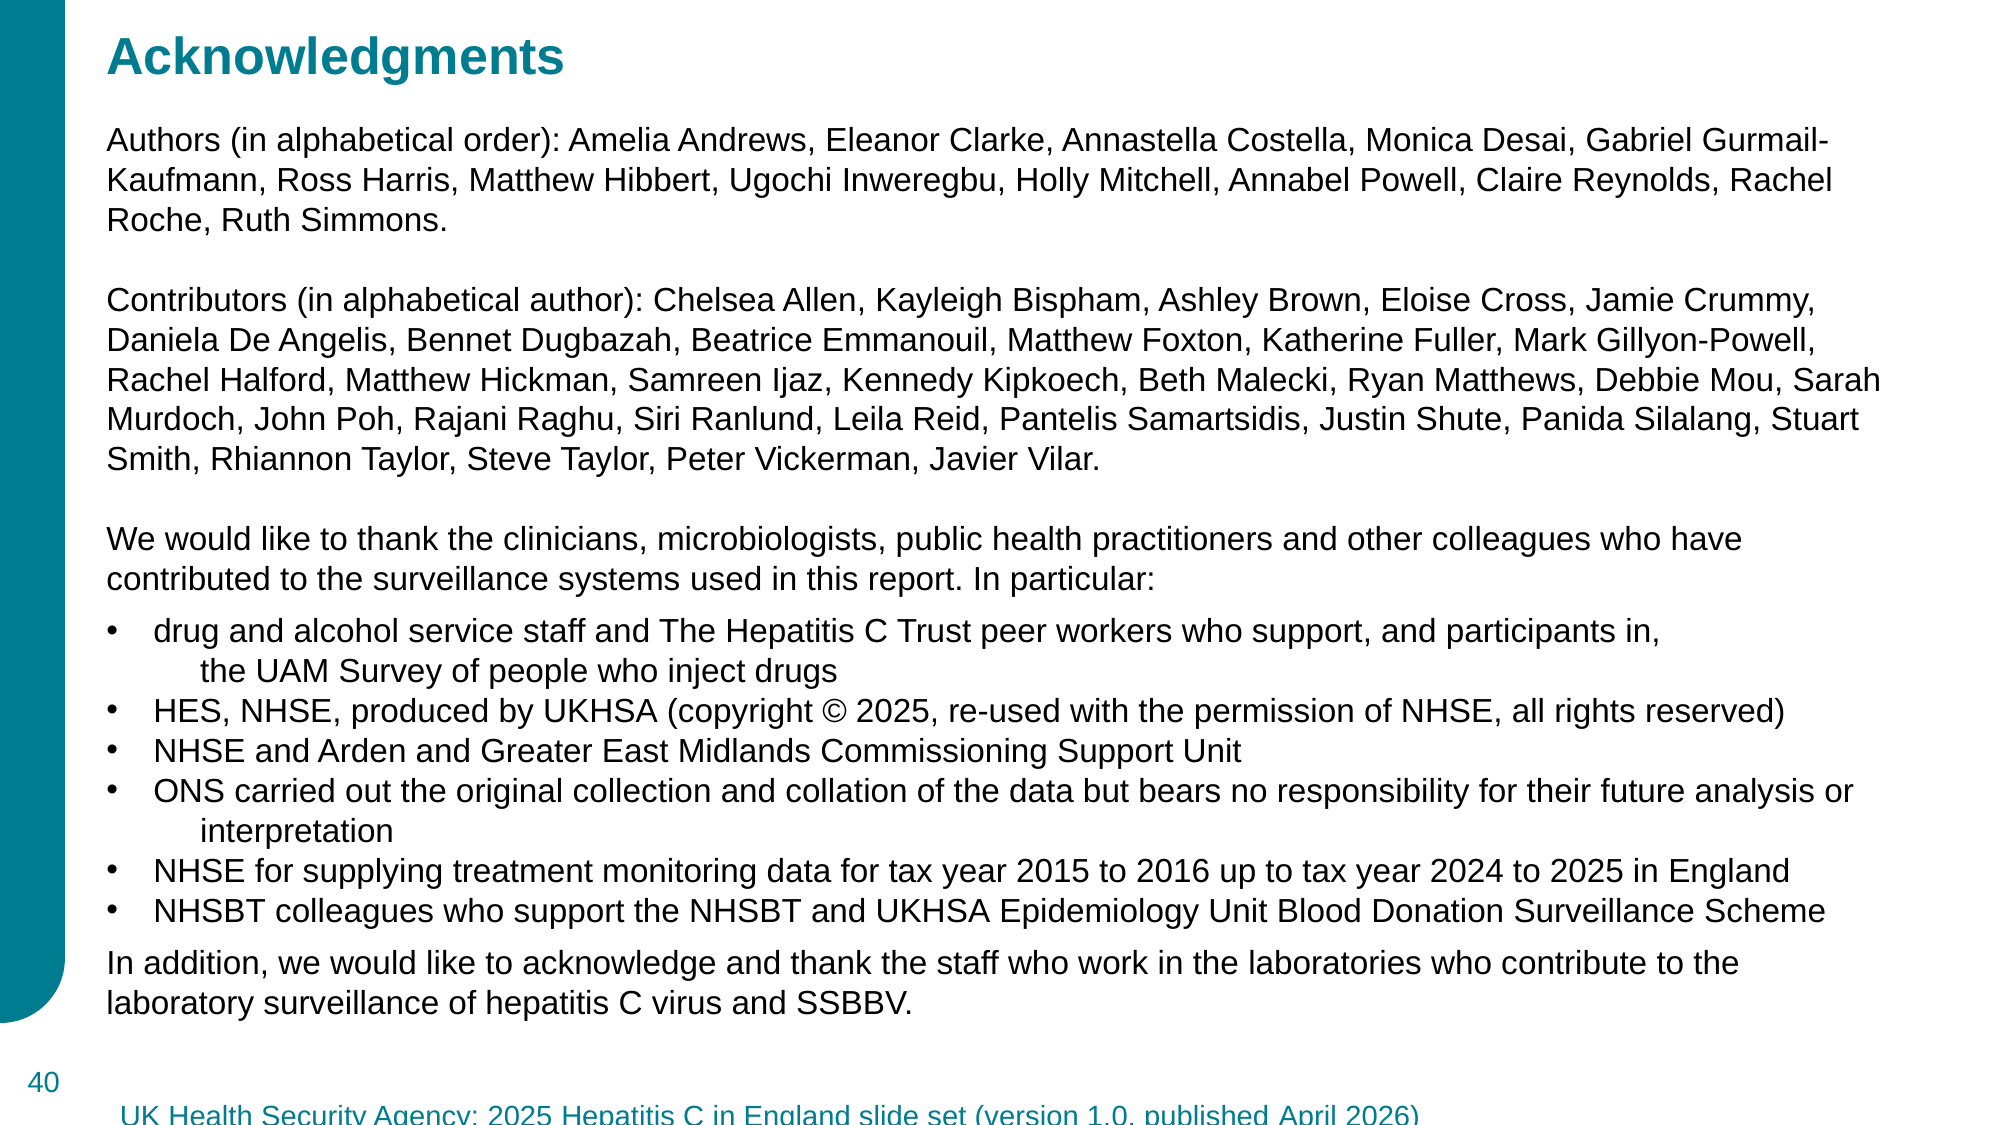

# Acknowledgments
Authors (in alphabetical order): Amelia Andrews, Eleanor Clarke, Annastella Costella, Monica Desai, Gabriel Gurmail-Kaufmann, Ross Harris, Matthew Hibbert, Ugochi Inweregbu, Holly Mitchell, Annabel Powell, Claire Reynolds, Rachel Roche, Ruth Simmons.
Contributors (in alphabetical author): Chelsea Allen, Kayleigh Bispham, Ashley Brown, Eloise Cross, Jamie Crummy, Daniela De Angelis, Bennet Dugbazah, Beatrice Emmanouil, Matthew Foxton, Katherine Fuller, Mark Gillyon-Powell, Rachel Halford, Matthew Hickman, Samreen Ijaz, Kennedy Kipkoech, Beth Malecki, Ryan Matthews, Debbie Mou, Sarah Murdoch, John Poh, Rajani Raghu, Siri Ranlund, Leila Reid, Pantelis Samartsidis, Justin Shute, Panida Silalang, Stuart Smith, Rhiannon Taylor, Steve Taylor, Peter Vickerman, Javier Vilar.
We would like to thank the clinicians, microbiologists, public health practitioners and other colleagues who have contributed to the surveillance systems used in this report. In particular:
drug and alcohol service staff and The Hepatitis C Trust peer workers who support, and participants in, the UAM Survey of people who inject drugs
HES, NHSE, produced by UKHSA (copyright © 2025, re-used with the permission of NHSE, all rights reserved)
NHSE and Arden and Greater East Midlands Commissioning Support Unit
ONS carried out the original collection and collation of the data but bears no responsibility for their future analysis or interpretation
NHSE for supplying treatment monitoring data for tax year 2015 to 2016 up to tax year 2024 to 2025 in England
NHSBT colleagues who support the NHSBT and UKHSA Epidemiology Unit Blood Donation Surveillance Scheme
In addition, we would like to acknowledge and thank the staff who work in the laboratories who contribute to the laboratory surveillance of hepatitis C virus and SSBBV.
UK Health Security Agency: 2025 Hepatitis C in England slide set (version 1.0, published April 2026)
40